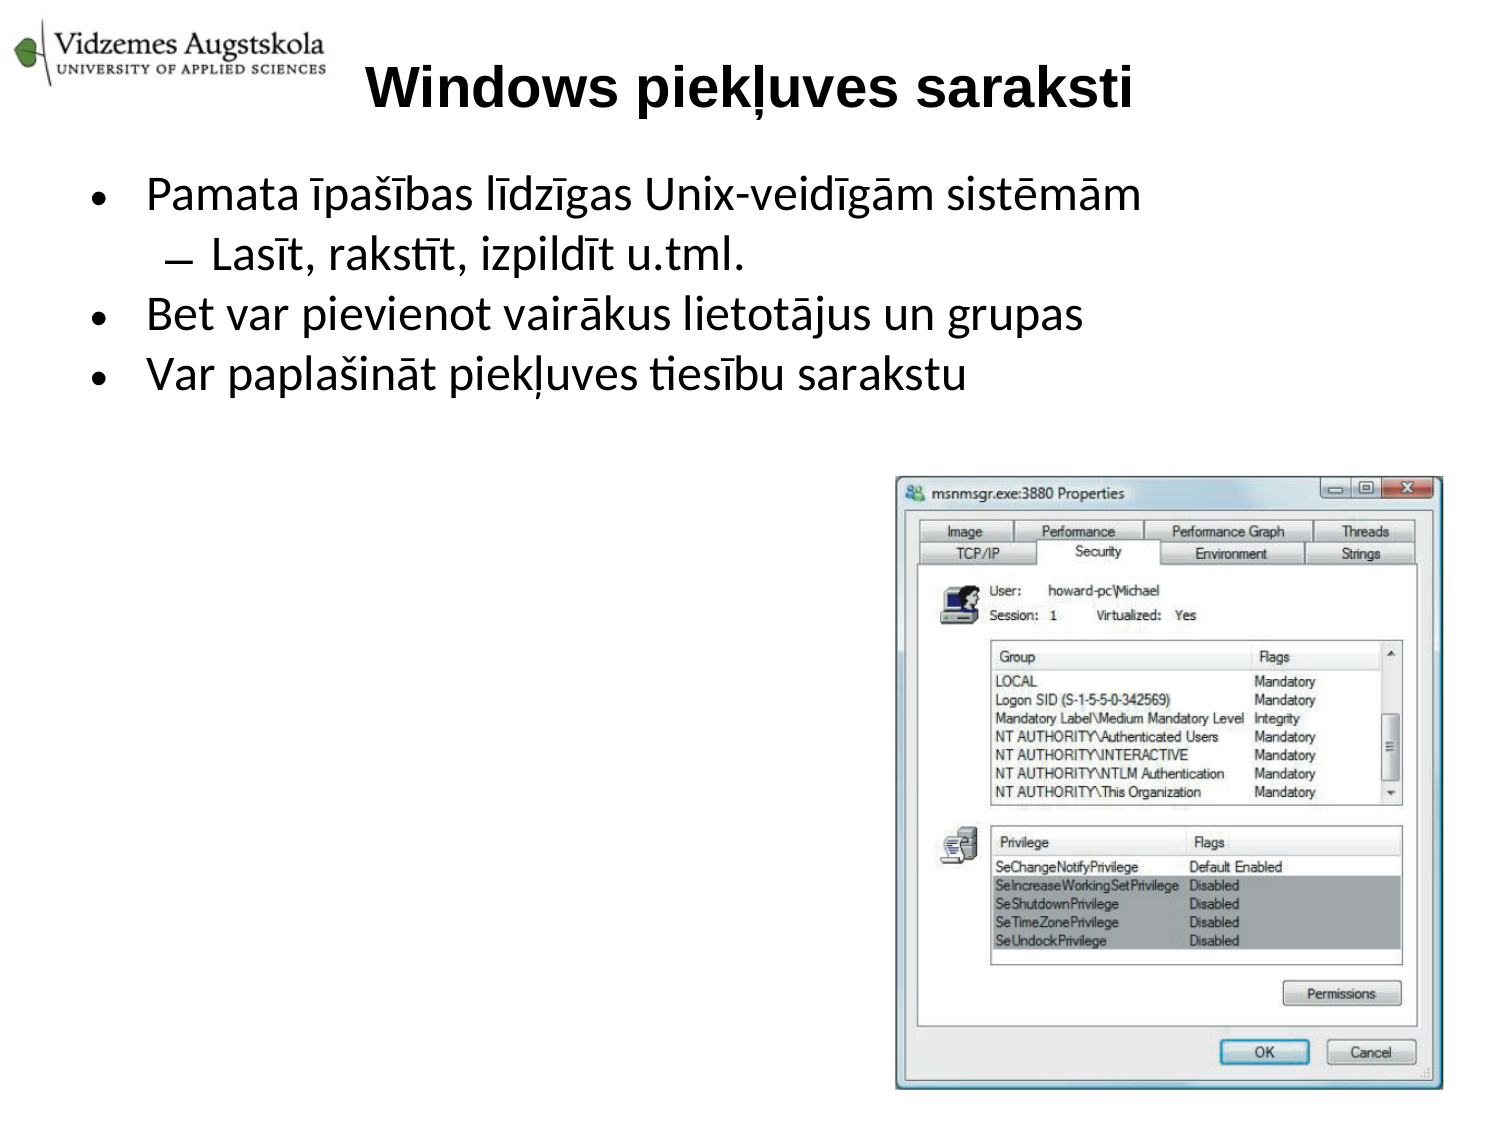

# Windows piekļuves saraksti
Pamata īpašības līdzīgas Unix-veidīgām sistēmām
Lasīt, rakstīt, izpildīt u.tml.
Bet var pievienot vairākus lietotājus un grupas
Var paplašināt piekļuves tiesību sarakstu